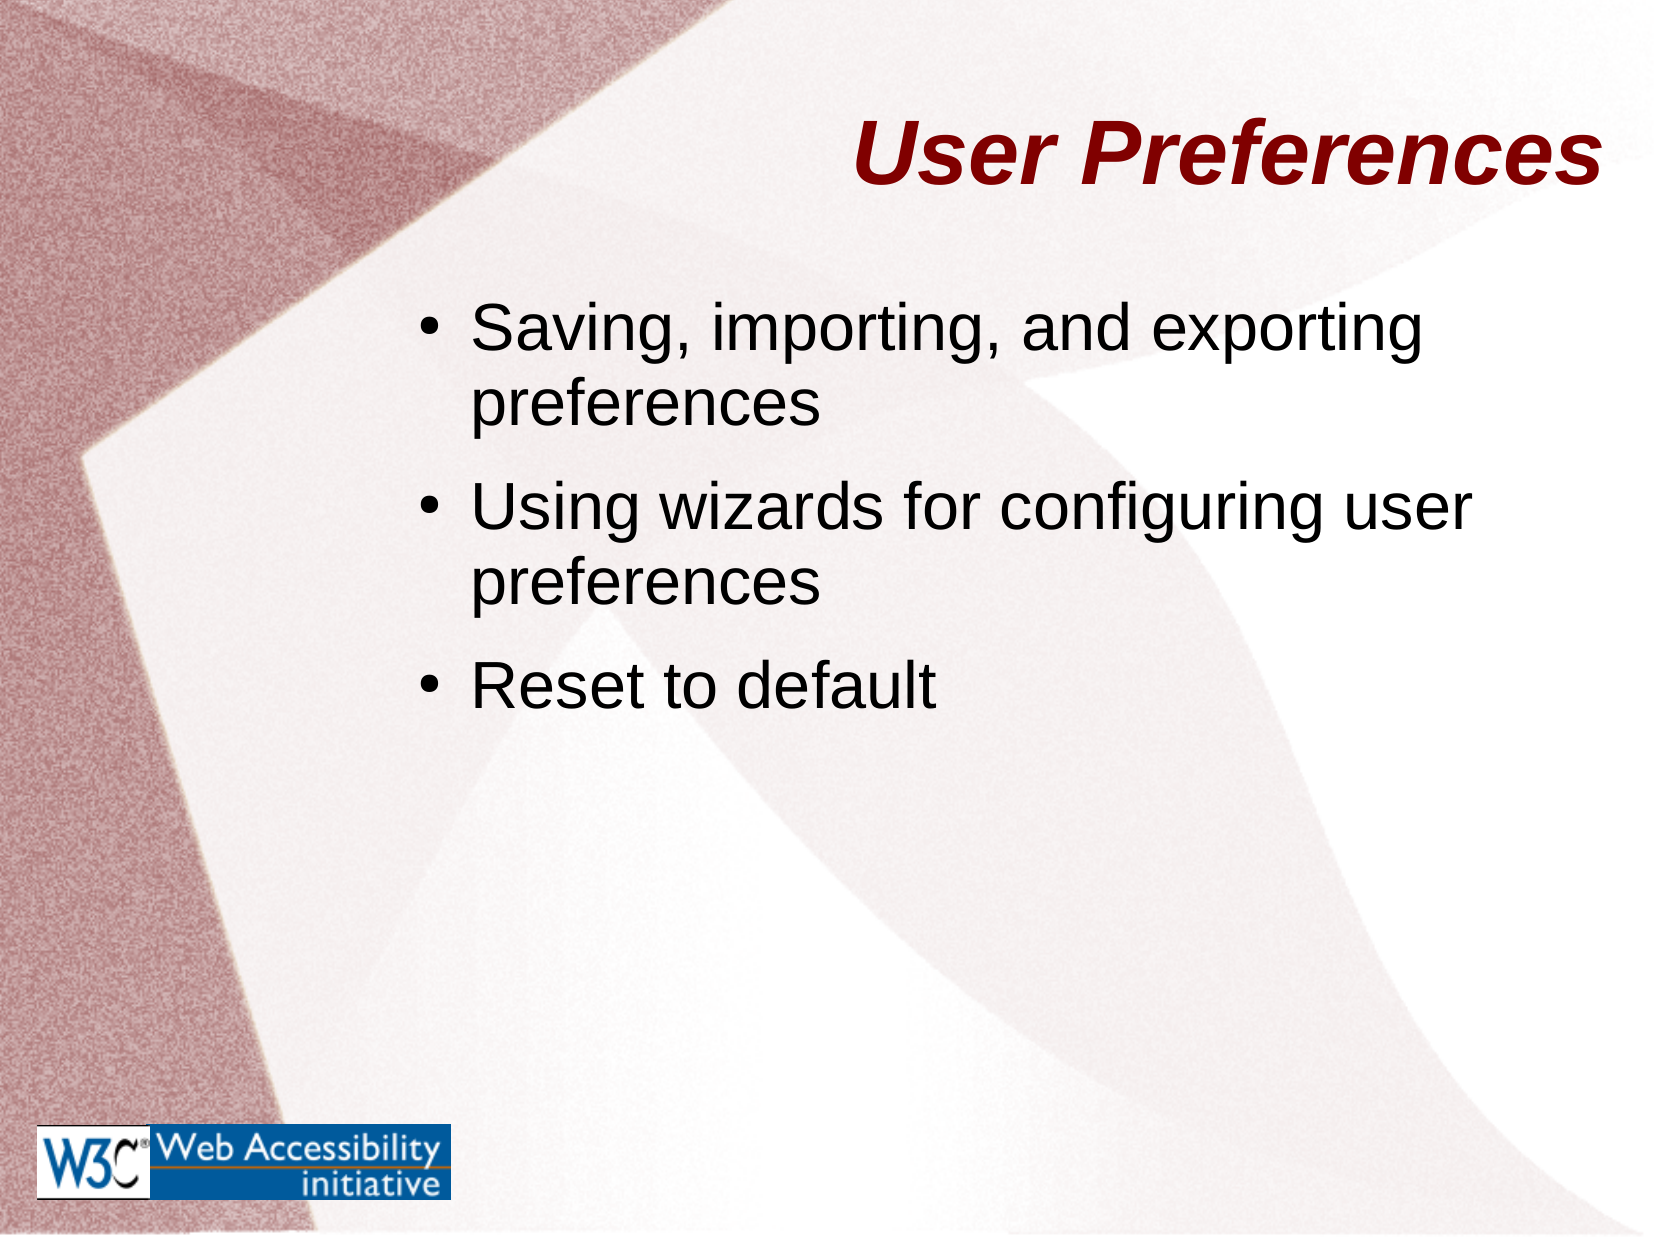

# User Preferences
Saving, importing, and exporting preferences
Using wizards for configuring user preferences
Reset to default